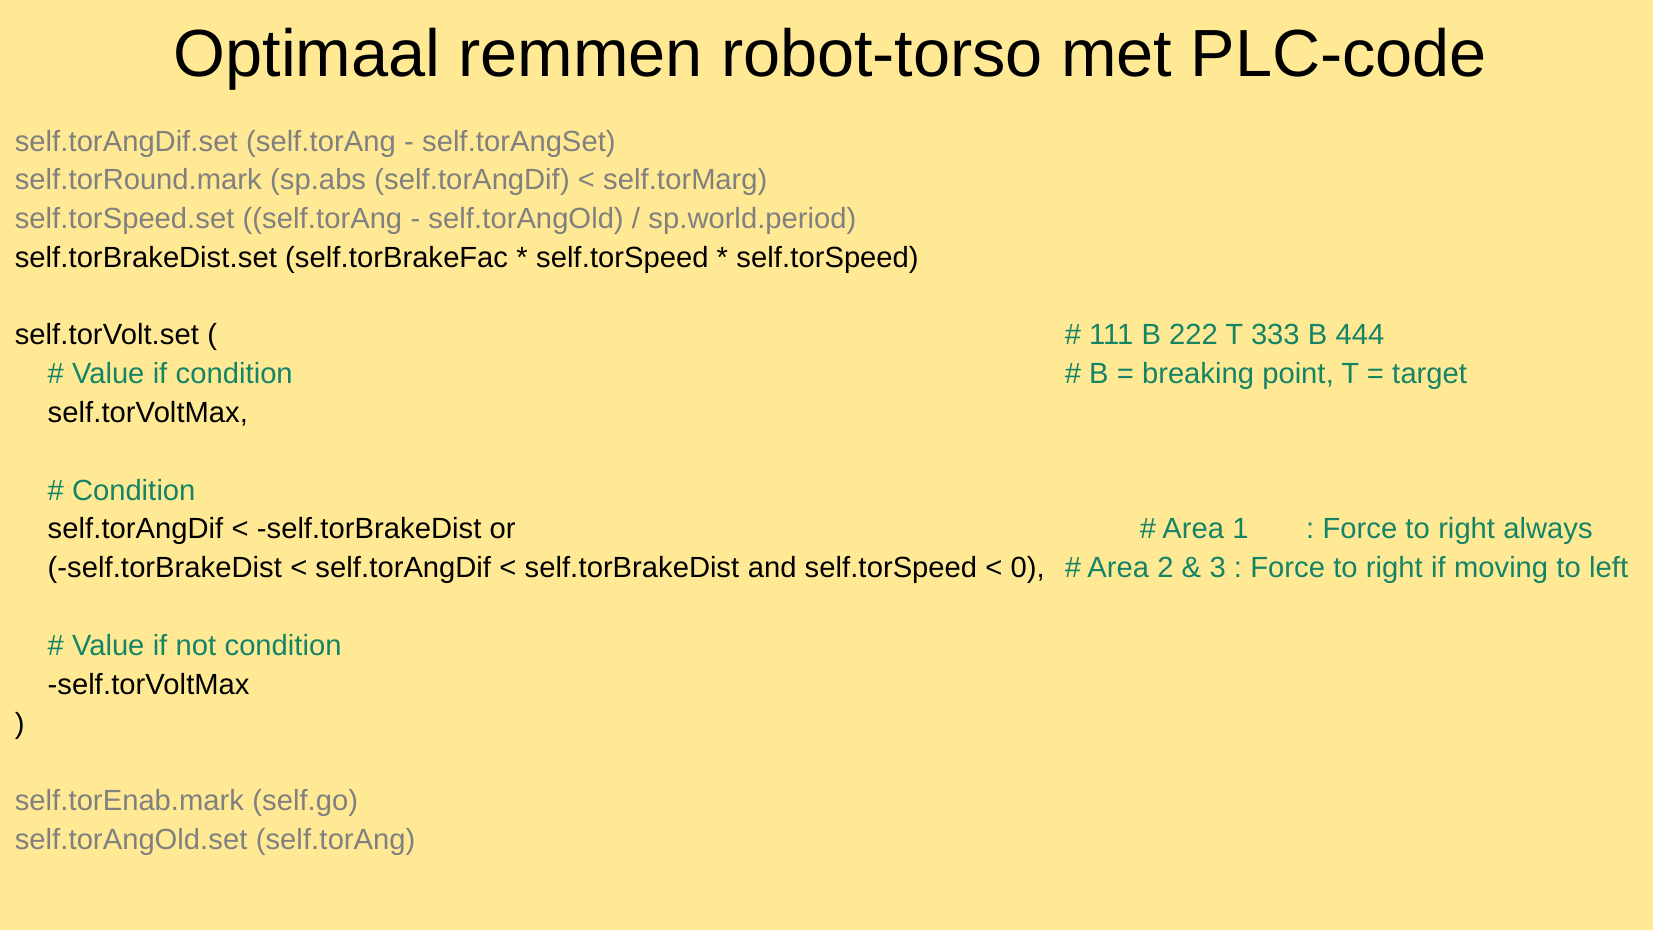

# Optimaal remmen robot-torso met PLC-code
self.torAngDif.set (self.torAng - self.torAngSet)
self.torRound.mark (sp.abs (self.torAngDif) < self.torMarg)
self.torSpeed.set ((self.torAng - self.torAngOld) / sp.world.period)
self.torBrakeDist.set (self.torBrakeFac * self.torSpeed * self.torSpeed)
self.torVolt.set ( 			 	# 111 B 222 T 333 B 444
 # Value if condition											# B = breaking point, T = target
 self.torVoltMax,
 # Condition
 self.torAngDif < -self.torBrakeDist or 	# Area 1	 : Force to right always
 (-self.torBrakeDist < self.torAngDif < self.torBrakeDist and self.torSpeed < 0),	# Area 2 & 3 : Force to right if moving to left
 # Value if not condition
 -self.torVoltMax
)
self.torEnab.mark (self.go)
self.torAngOld.set (self.torAng)